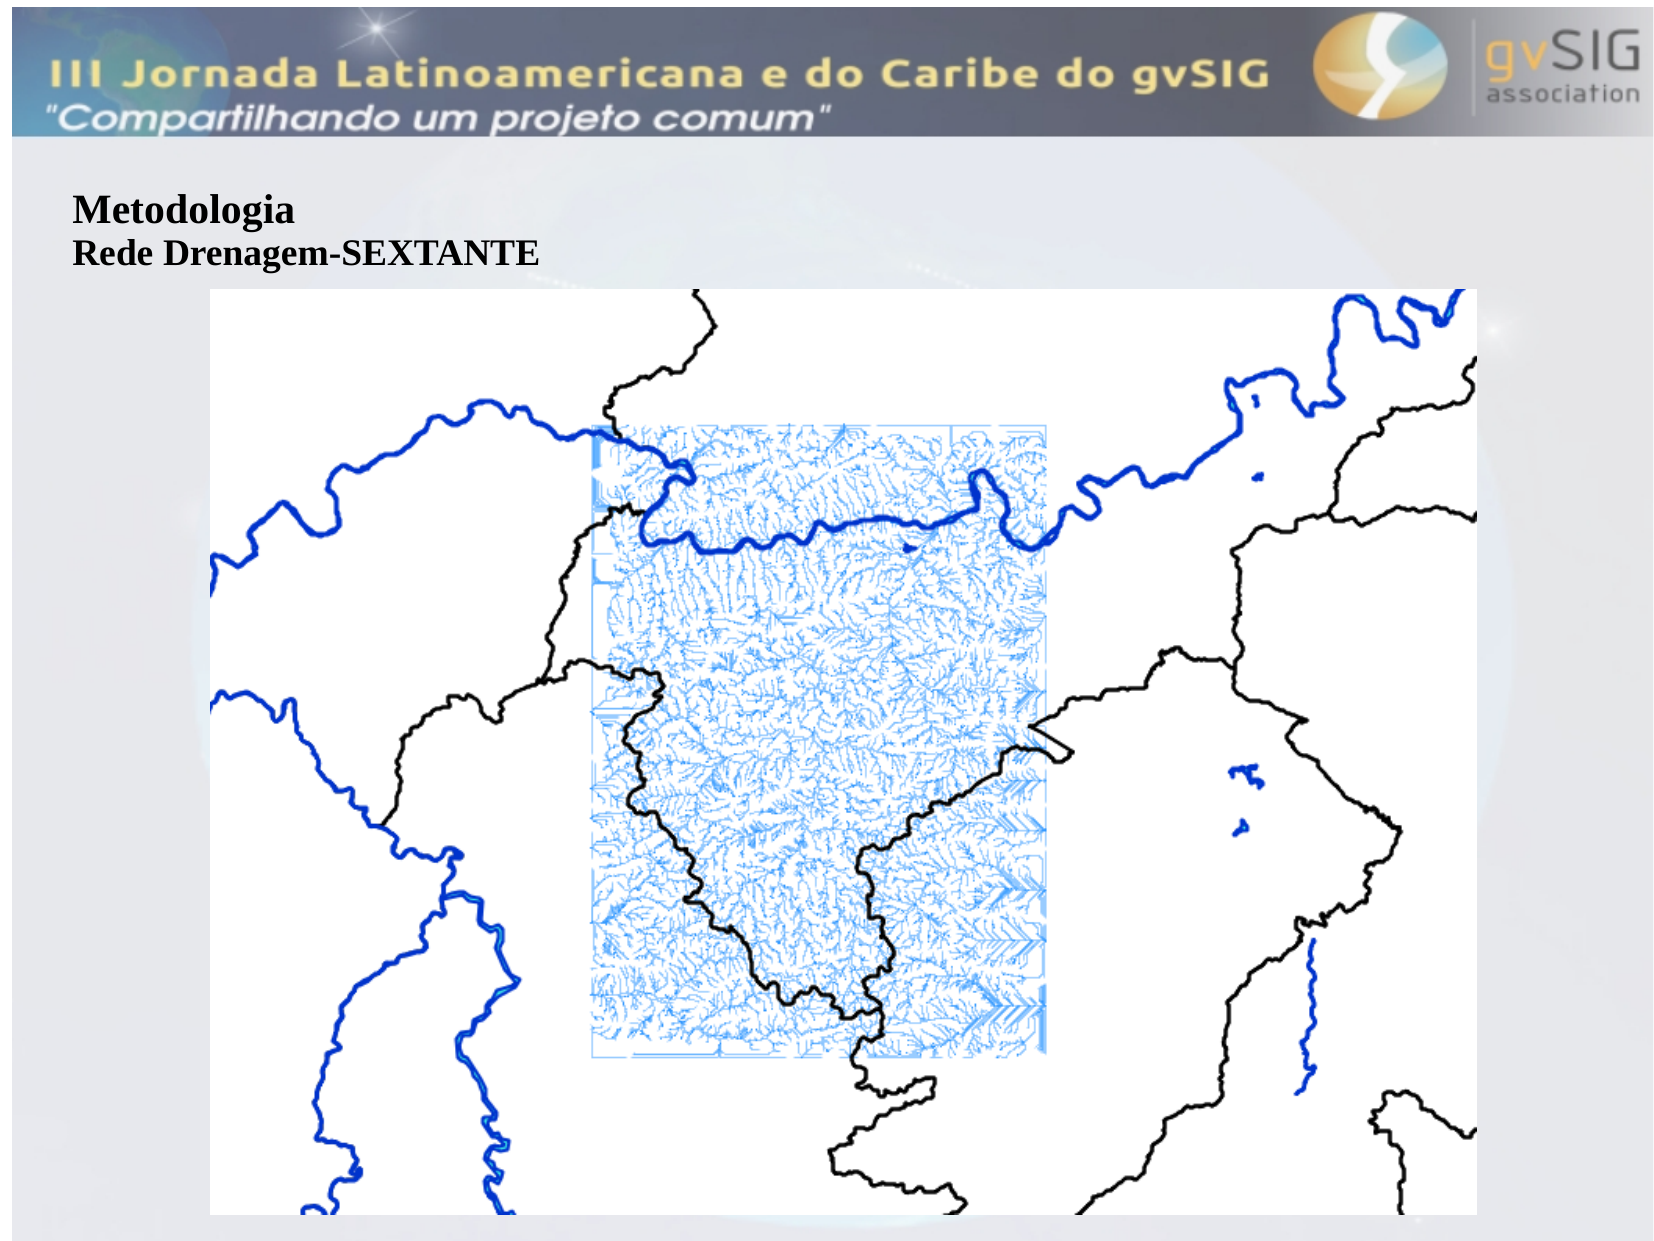

| Metodologia Rede Drenagem-SEXTANTE |
| --- |